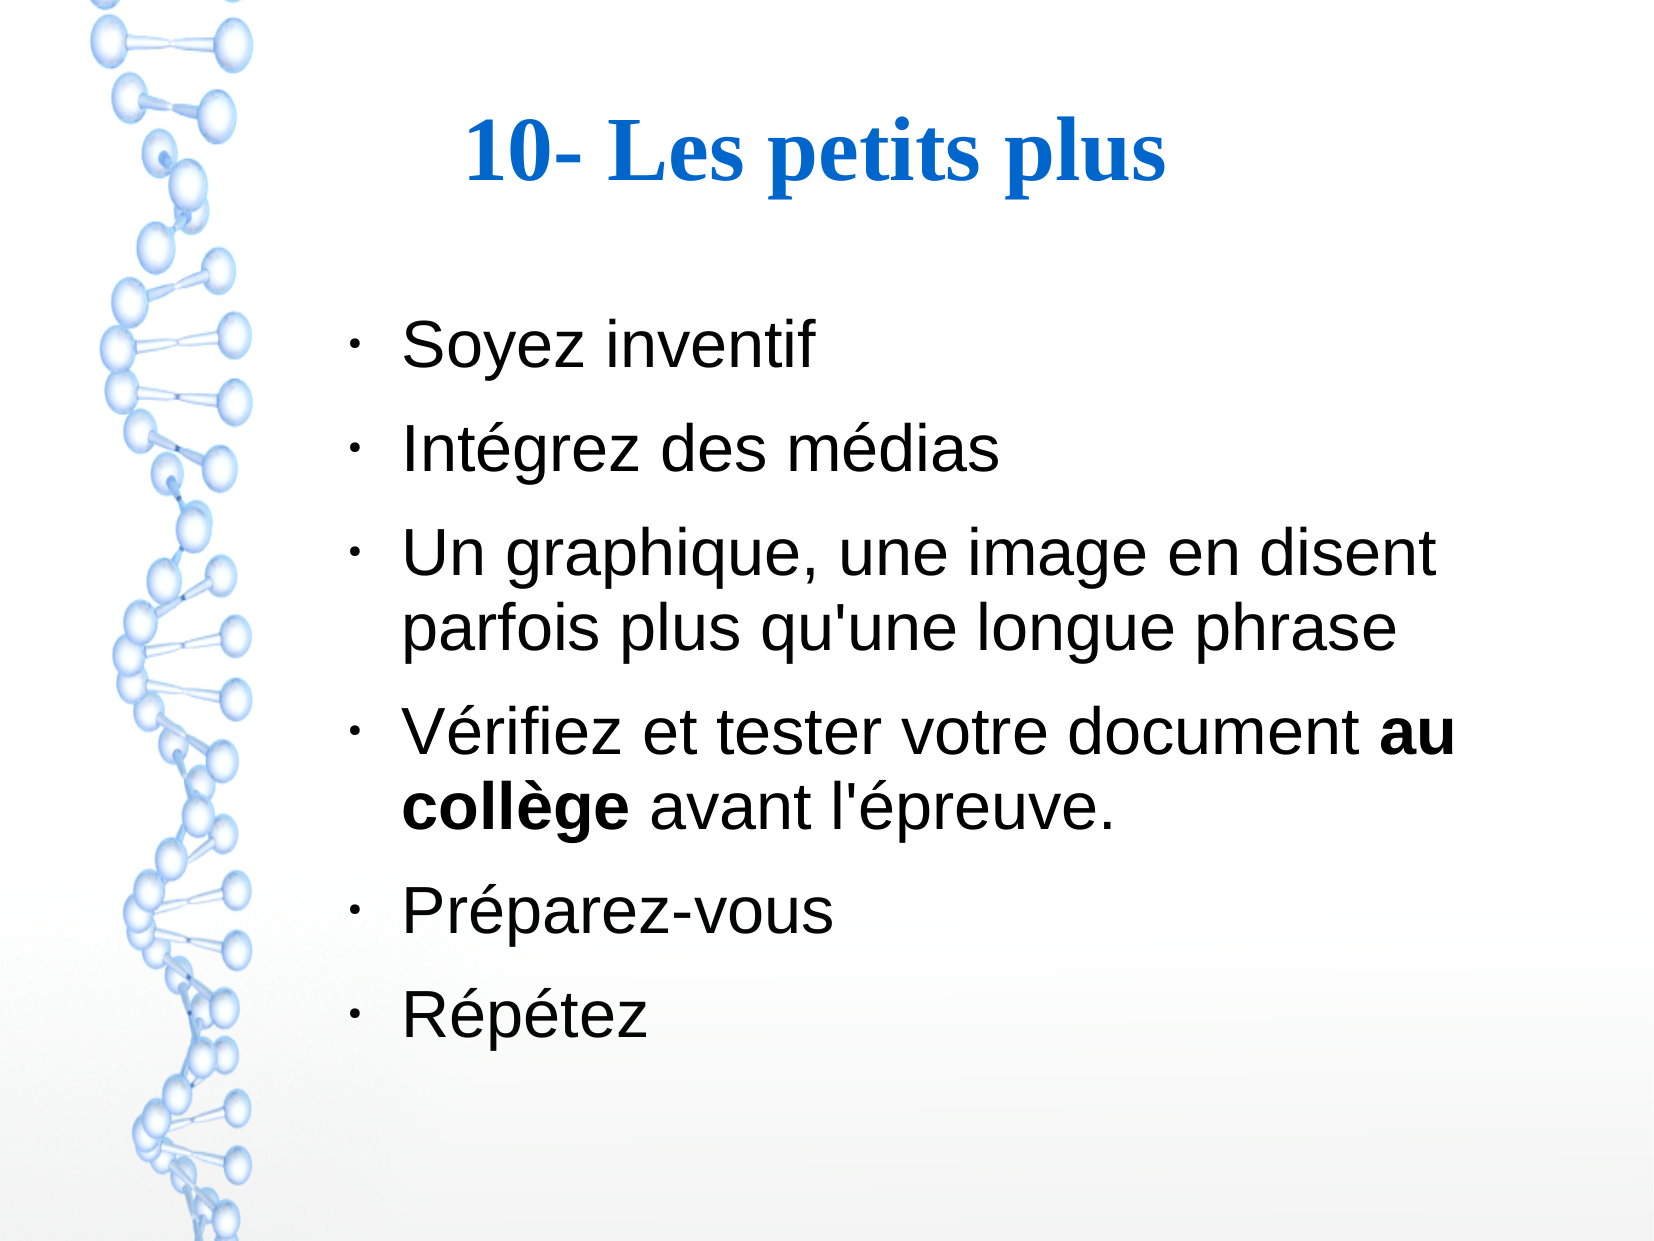

# 10- Les petits plus
Soyez inventif
Intégrez des médias
Un graphique, une image en disent parfois plus qu'une longue phrase
Vérifiez et tester votre document au collège avant l'épreuve.
Préparez-vous
Répétez